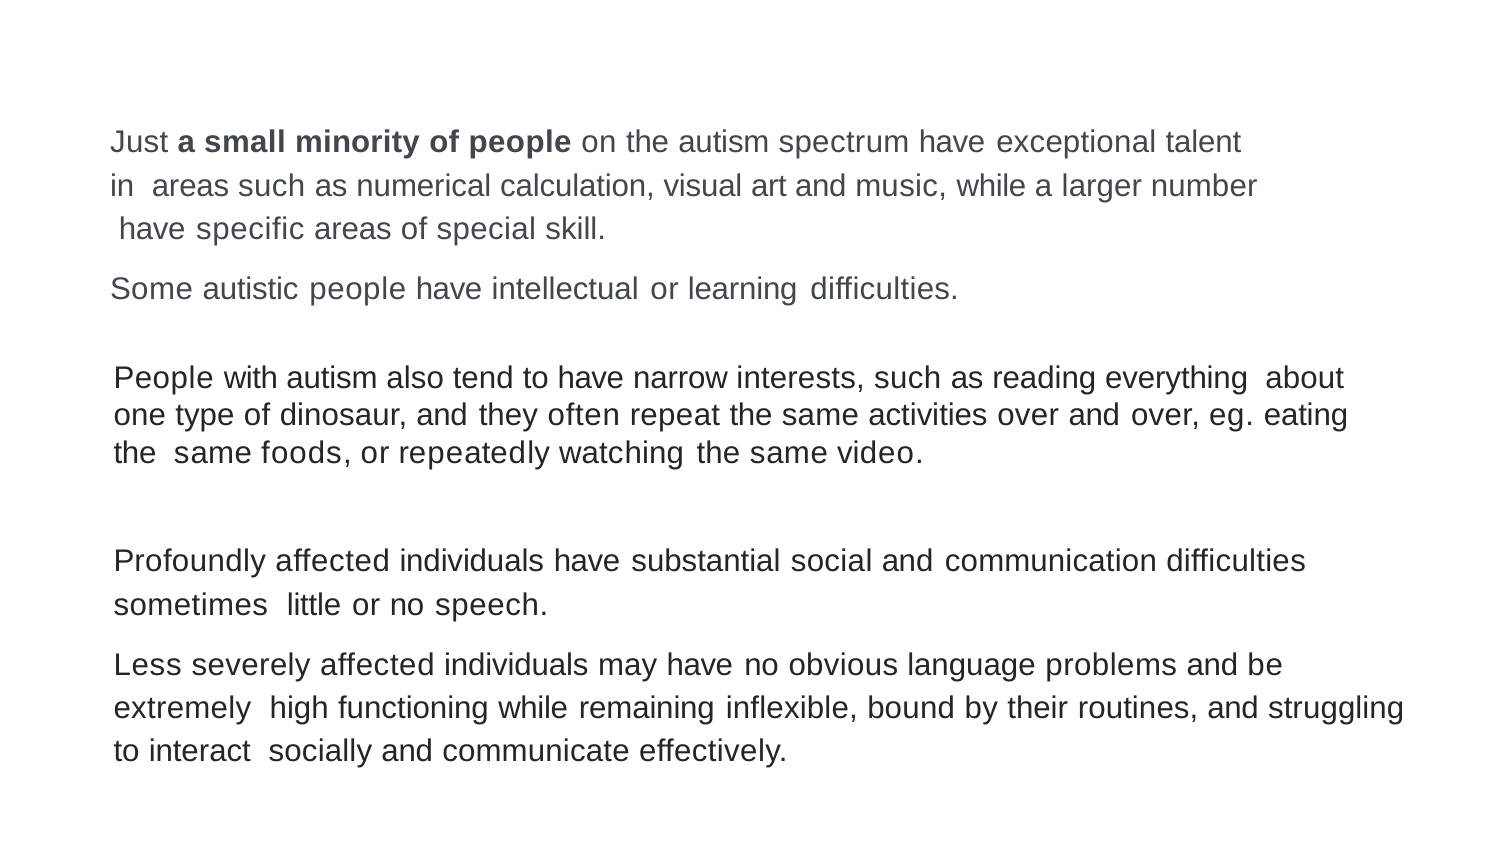

Just a small minority of people on the autism spectrum have exceptional talent in areas such as numerical calculation, visual art and music, while a larger number have specific areas of special skill.
Some autistic people have intellectual or learning difficulties.
People with autism also tend to have narrow interests, such as reading everything about one type of dinosaur, and they often repeat the same activities over and over, eg. eating the same foods, or repeatedly watching the same video.
Profoundly affected individuals have substantial social and communication difficulties sometimes little or no speech.
Less severely affected individuals may have no obvious language problems and be extremely high functioning while remaining inflexible, bound by their routines, and struggling to interact socially and communicate effectively.